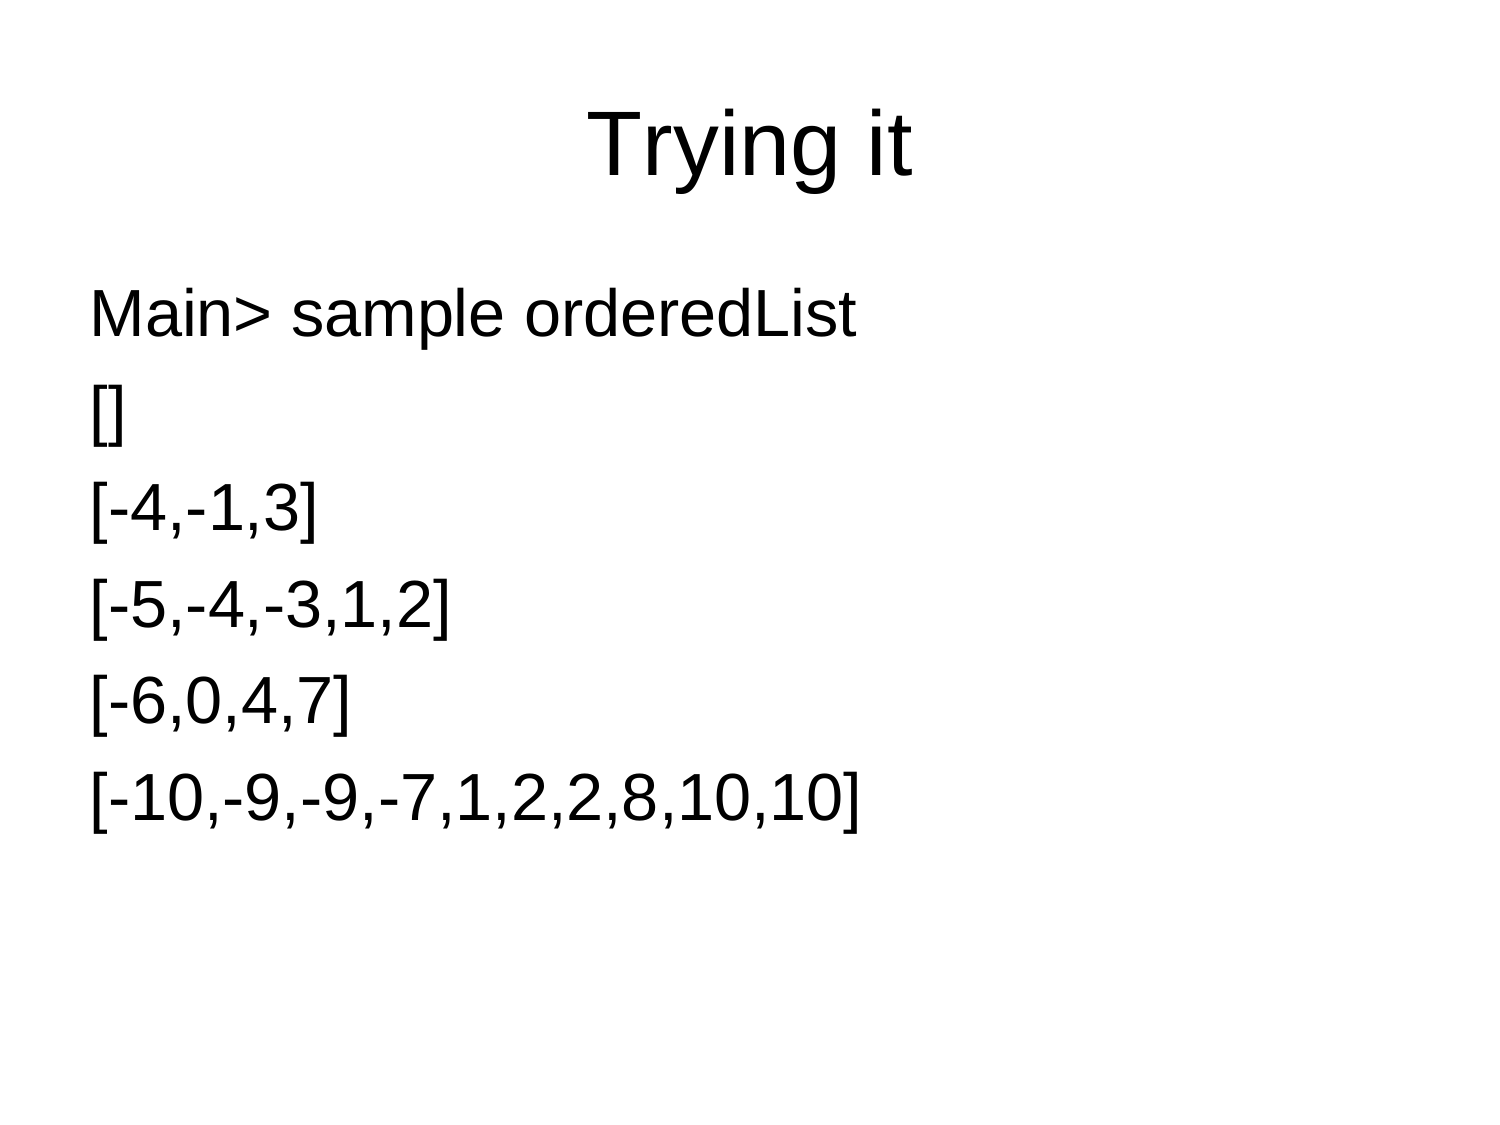

# Trying it
Main> sample orderedList
[]
[-4,-1,3]
[-5,-4,-3,1,2]
[-6,0,4,7]
[-10,-9,-9,-7,1,2,2,8,10,10]